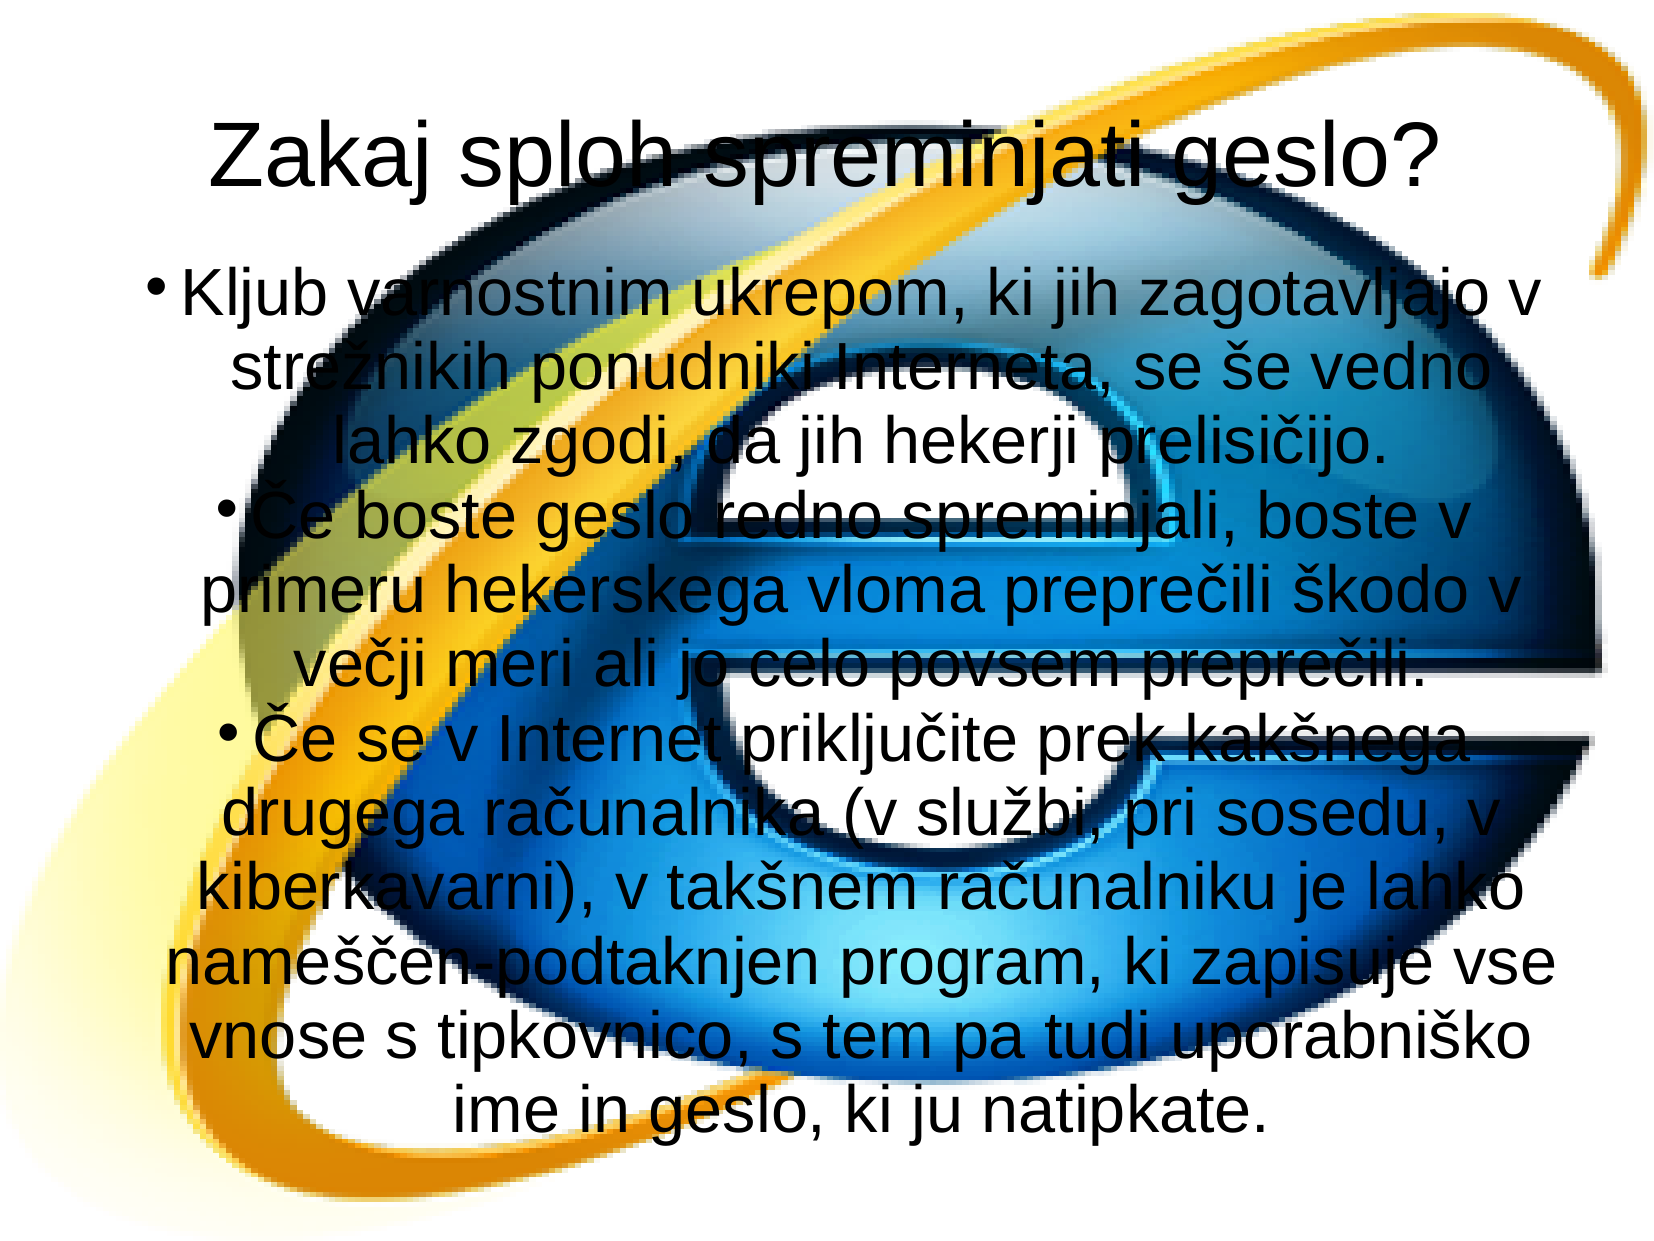

# Zakaj sploh spreminjati geslo?
Kljub varnostnim ukrepom, ki jih zagotavljajo v strežnikih ponudniki Interneta, se še vedno lahko zgodi, da jih hekerji prelisičijo.
Če boste geslo redno spreminjali, boste v primeru hekerskega vloma preprečili škodo v večji meri ali jo celo povsem preprečili.
Če se v Internet priključite prek kakšnega drugega računalnika (v službi, pri sosedu, v kiberkavarni), v takšnem računalniku je lahko nameščen-podtaknjen program, ki zapisuje vse vnose s tipkovnico, s tem pa tudi uporabniško ime in geslo, ki ju natipkate.